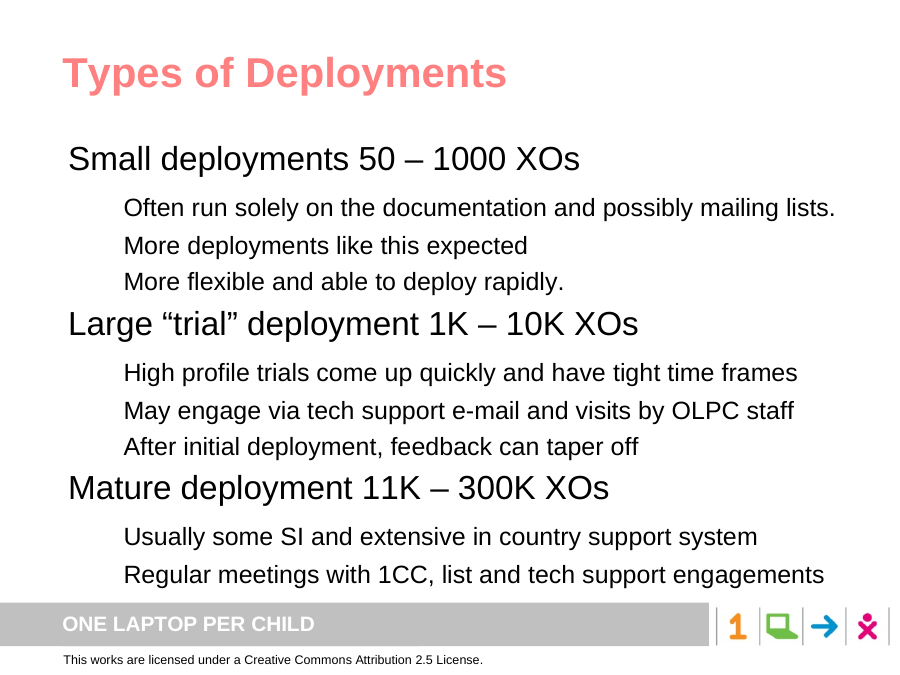

Types of Deployments
Small deployments 50 – 1000 XOs
	Often run solely on the documentation and possibly mailing lists.
	More deployments like this expected
	More flexible and able to deploy rapidly.
Large “trial” deployment 1K – 10K XOs
	High profile trials come up quickly and have tight time frames
	May engage via tech support e-mail and visits by OLPC staff
	After initial deployment, feedback can taper off
Mature deployment 11K – 300K XOs
	Usually some SI and extensive in country support system
	Regular meetings with 1CC, list and tech support engagements